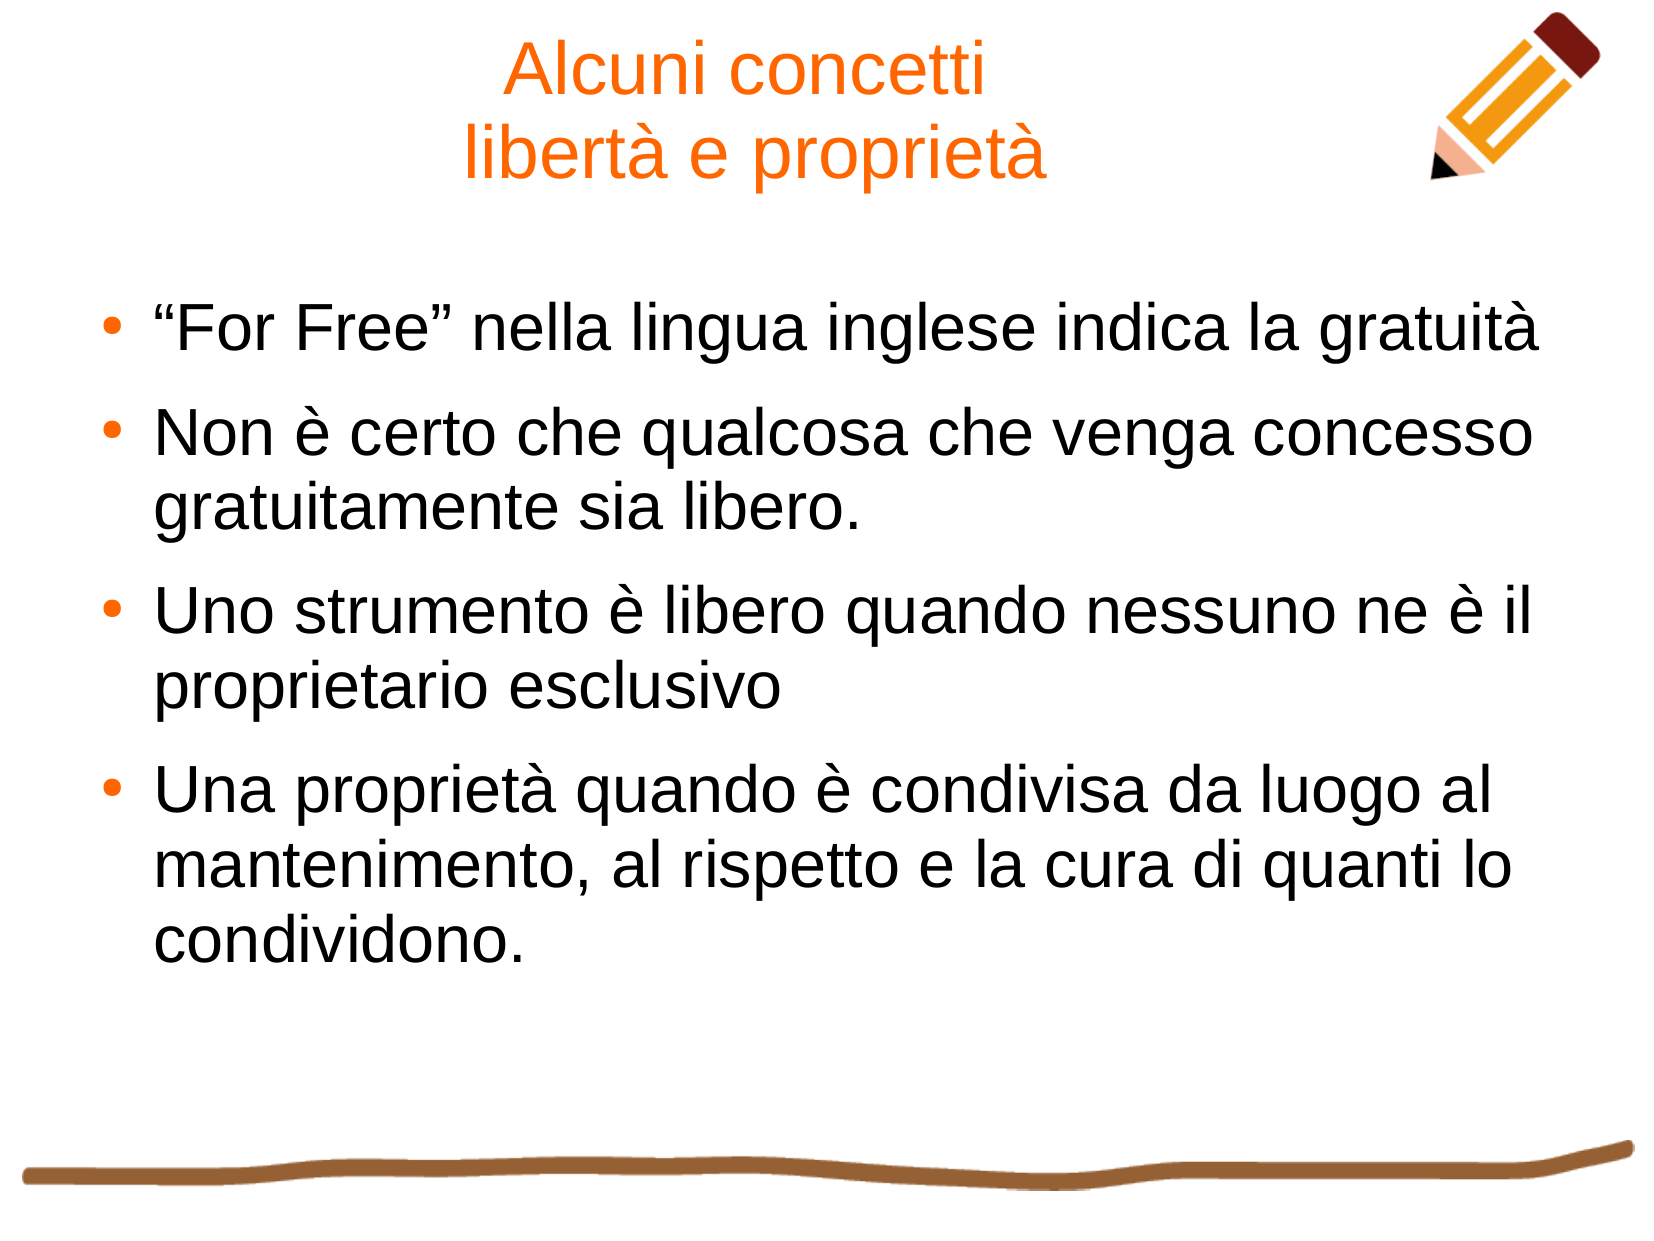

# Alcuni concetti libertà e proprietà
“For Free” nella lingua inglese indica la gratuità
Non è certo che qualcosa che venga concesso gratuitamente sia libero.
Uno strumento è libero quando nessuno ne è il proprietario esclusivo
Una proprietà quando è condivisa da luogo al mantenimento, al rispetto e la cura di quanti lo condividono.